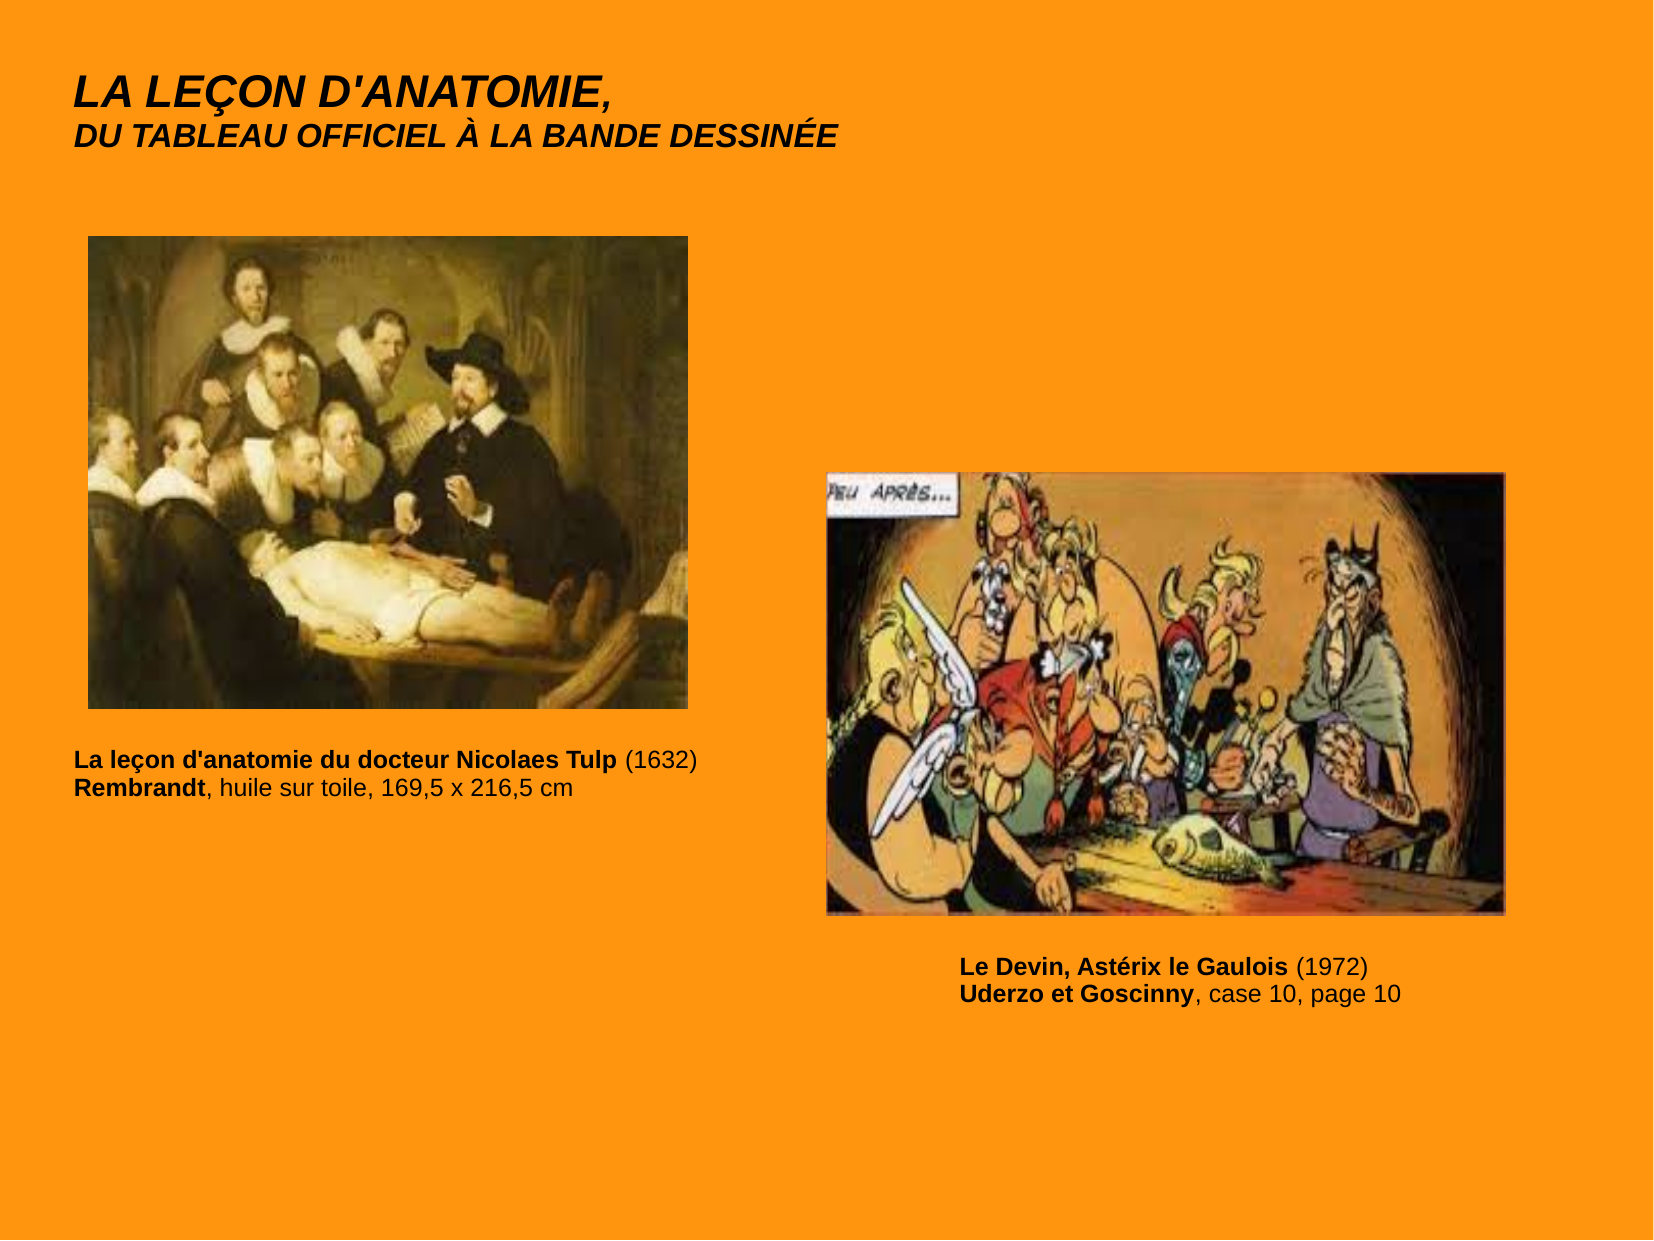

LA LEÇON D'ANATOMIE,
DU TABLEAU OFFICIEL À LA BANDE DESSINÉE
La leçon d'anatomie du docteur Nicolaes Tulp (1632)
Rembrandt, huile sur toile, 169,5 x 216,5 cm
Le Devin, Astérix le Gaulois (1972)
Uderzo et Goscinny, case 10, page 10